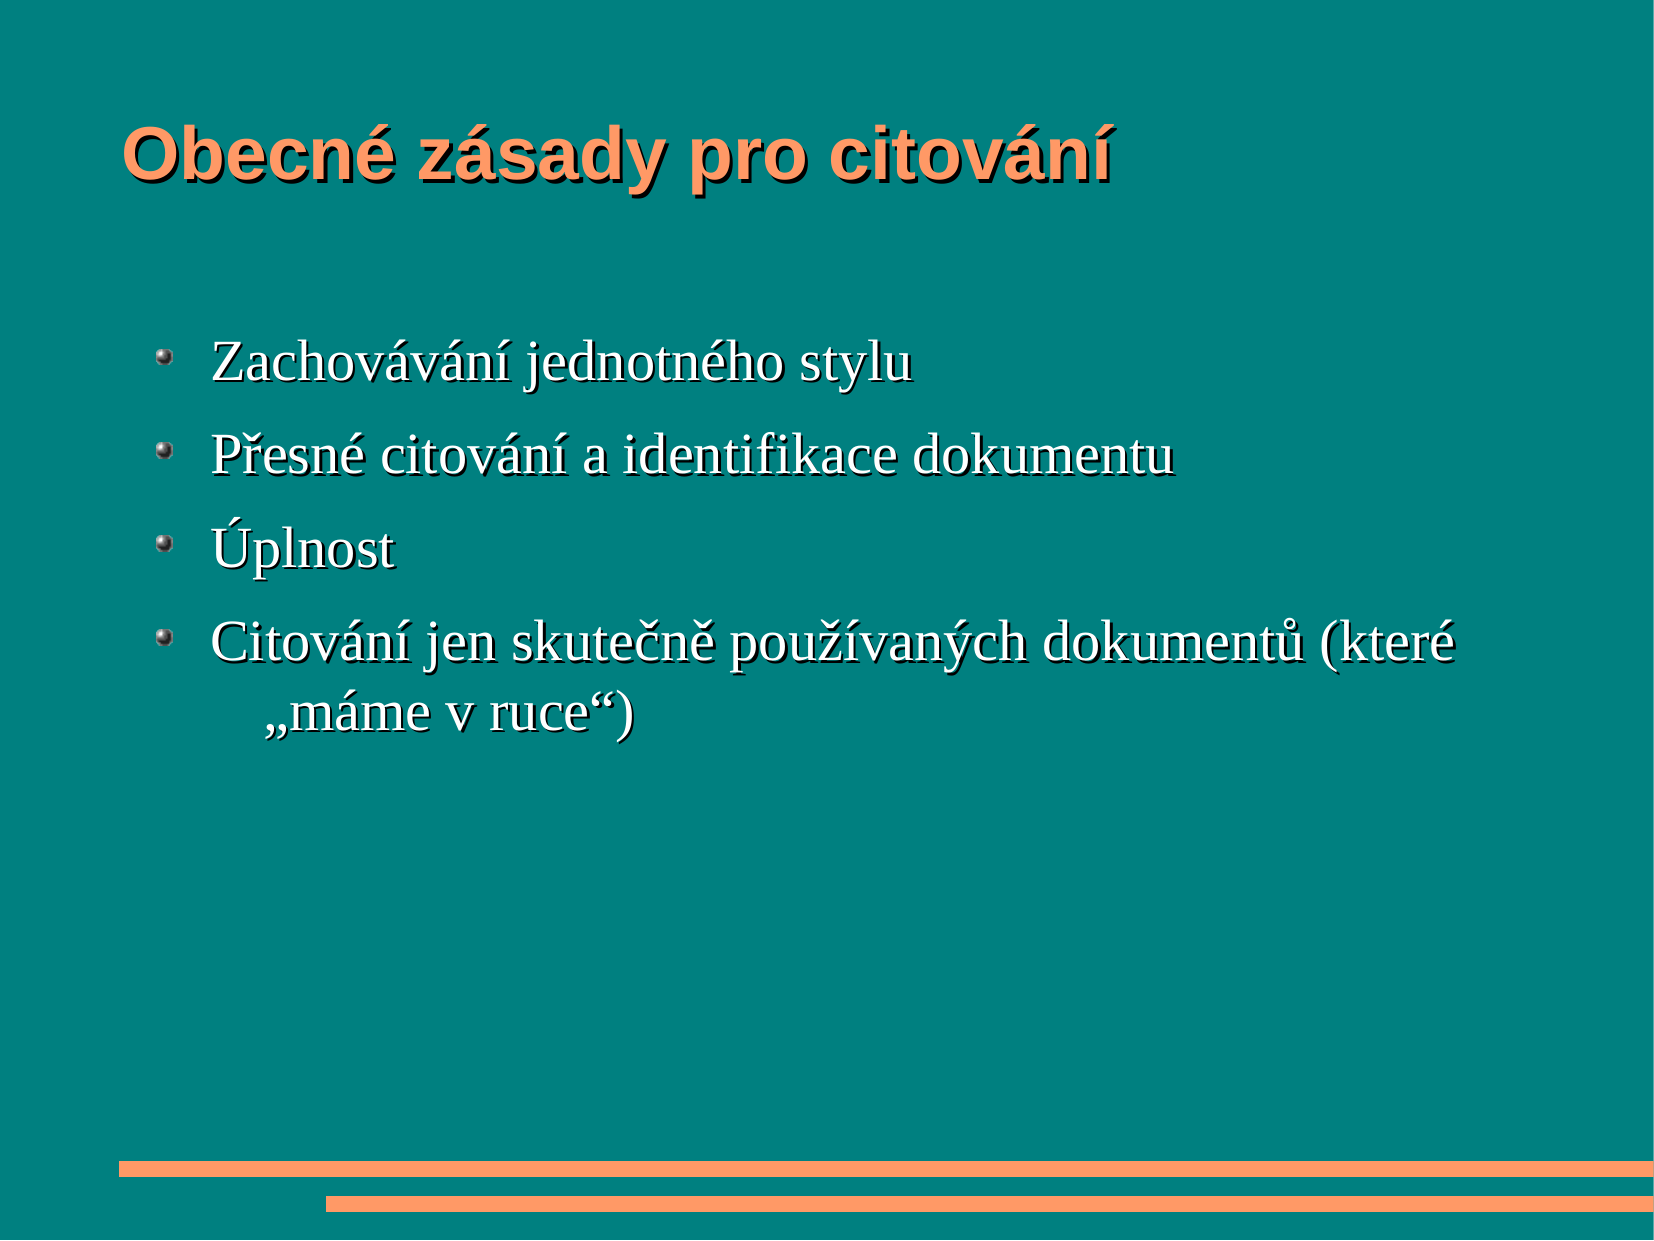

# Obecné zásady pro citování
Zachovávání jednotného stylu
Přesné citování a identifikace dokumentu
Úplnost
Citování jen skutečně používaných dokumentů (které „máme v ruce“)